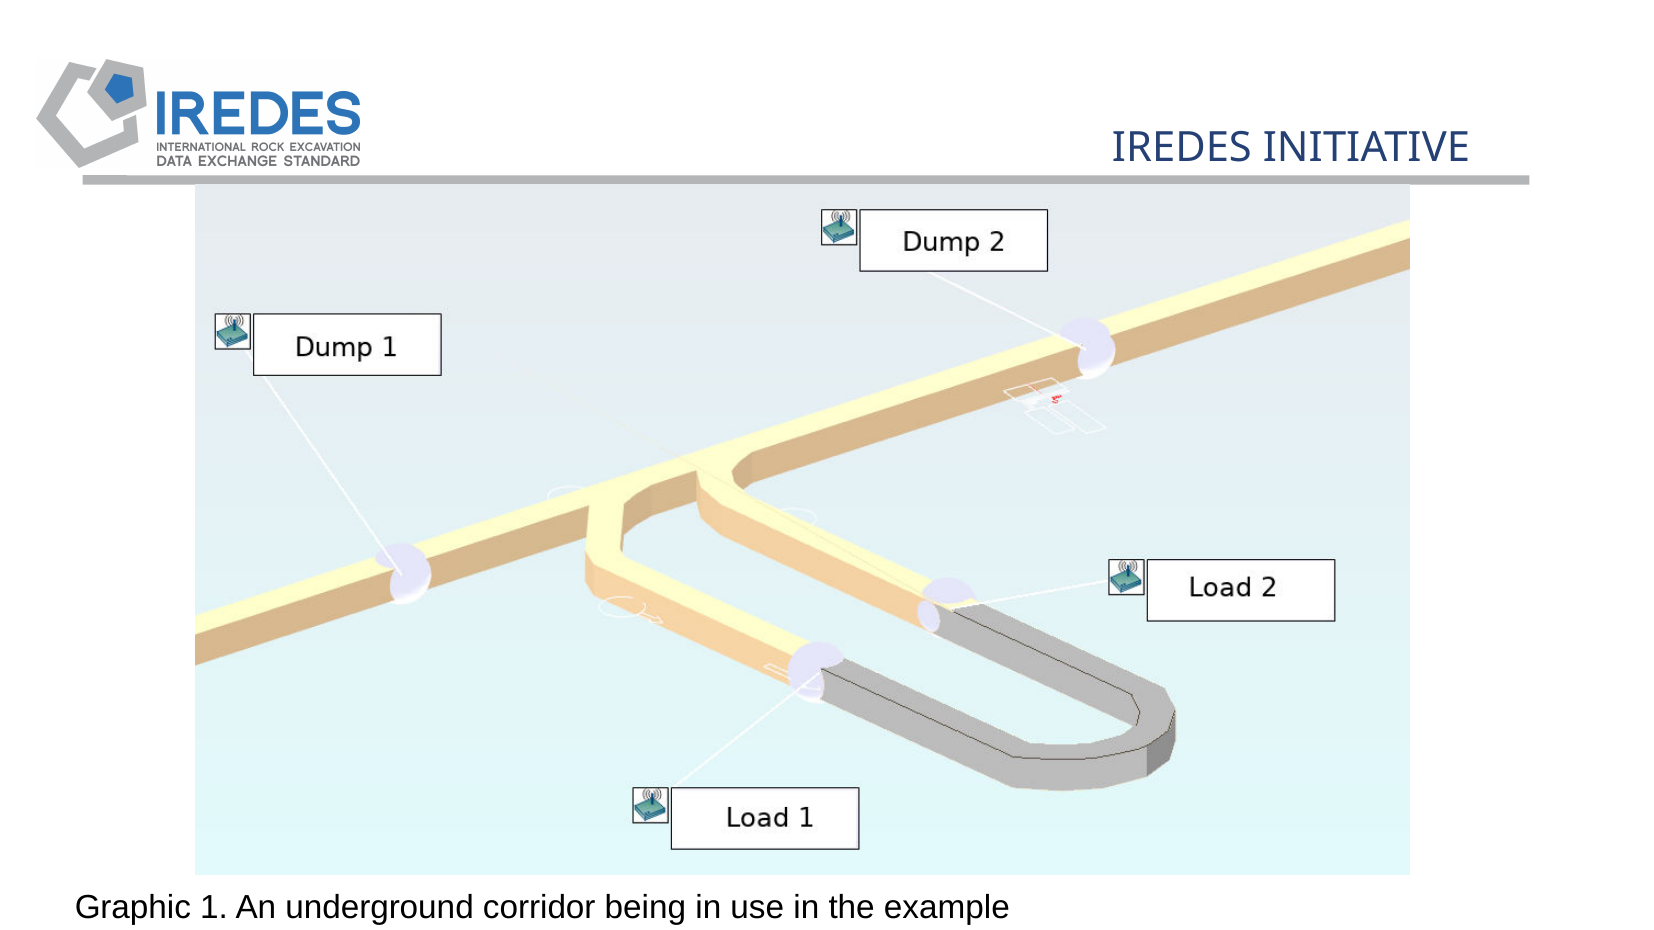

Graphic 1. An underground corridor being in use in the example